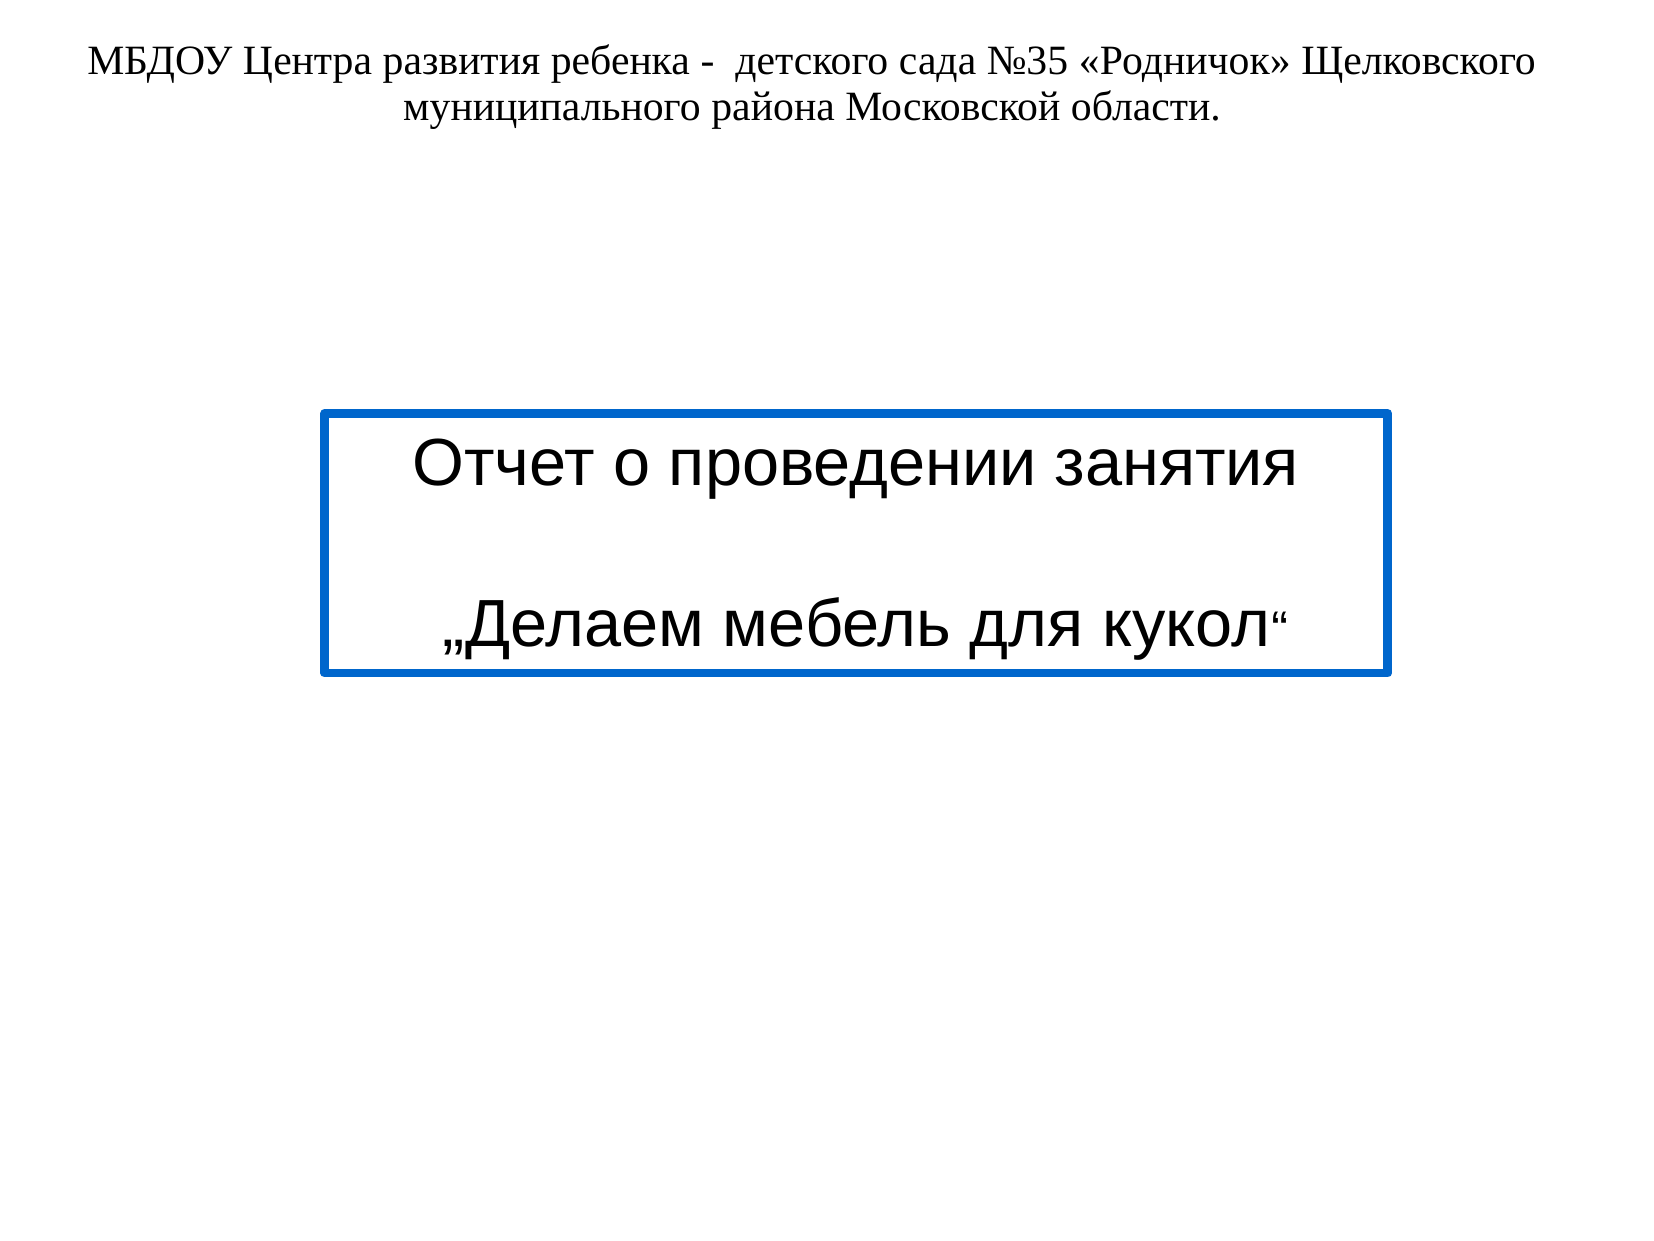

МБДОУ Центра развития ребенка - детского сада №35 «Родничок» Щелковского муниципального района Московской области.
Отчет о проведении занятия
 „Делаем мебель для кукол“